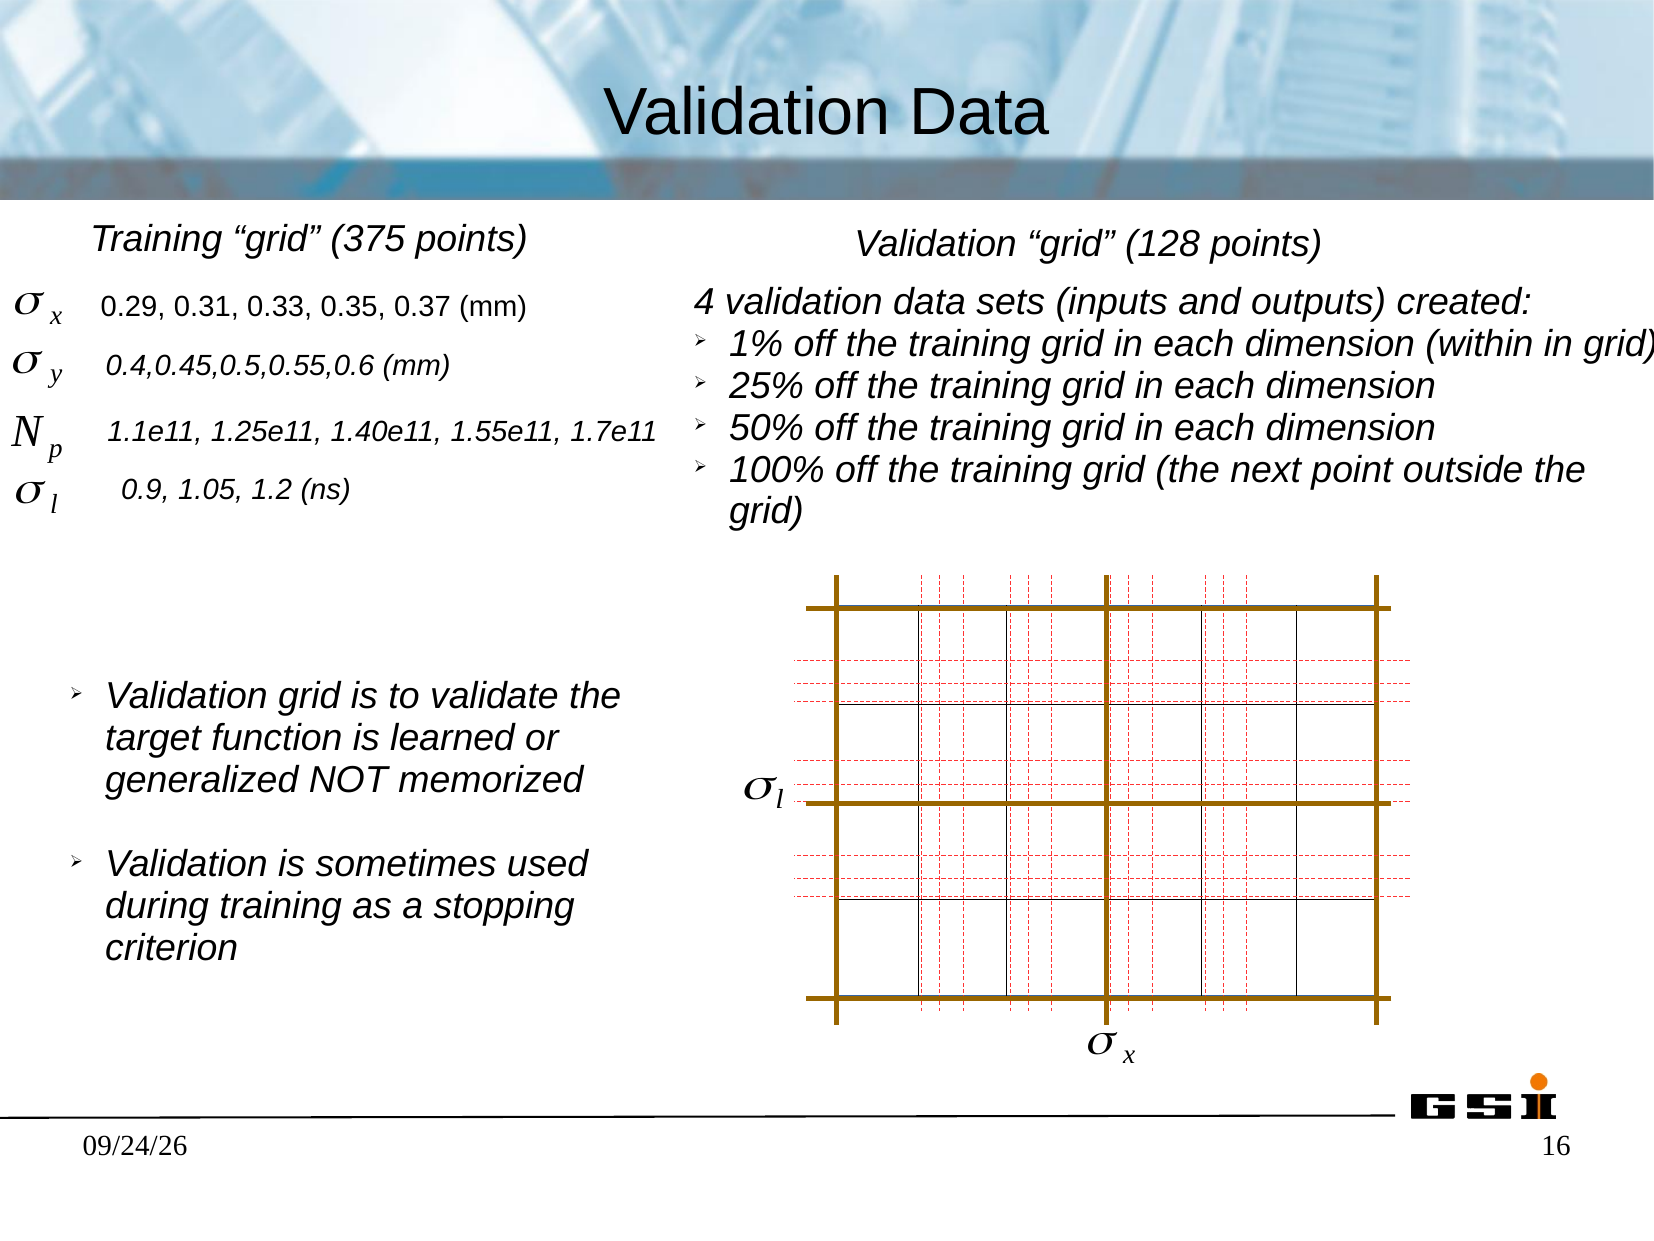

# Validation Data
Training “grid” (375 points)
Validation “grid” (128 points)
4 validation data sets (inputs and outputs) created:
1% off the training grid in each dimension (within in grid)
25% off the training grid in each dimension
50% off the training grid in each dimension
100% off the training grid (the next point outside the grid)
0.29, 0.31, 0.33, 0.35, 0.37 (mm)
0.4,0.45,0.5,0.55,0.6 (mm)
1.1e11, 1.25e11, 1.40e11, 1.55e11, 1.7e11
0.9, 1.05, 1.2 (ns)
Validation grid is to validate the target function is learned or generalized NOT memorized
Validation is sometimes used during training as a stopping criterion
16